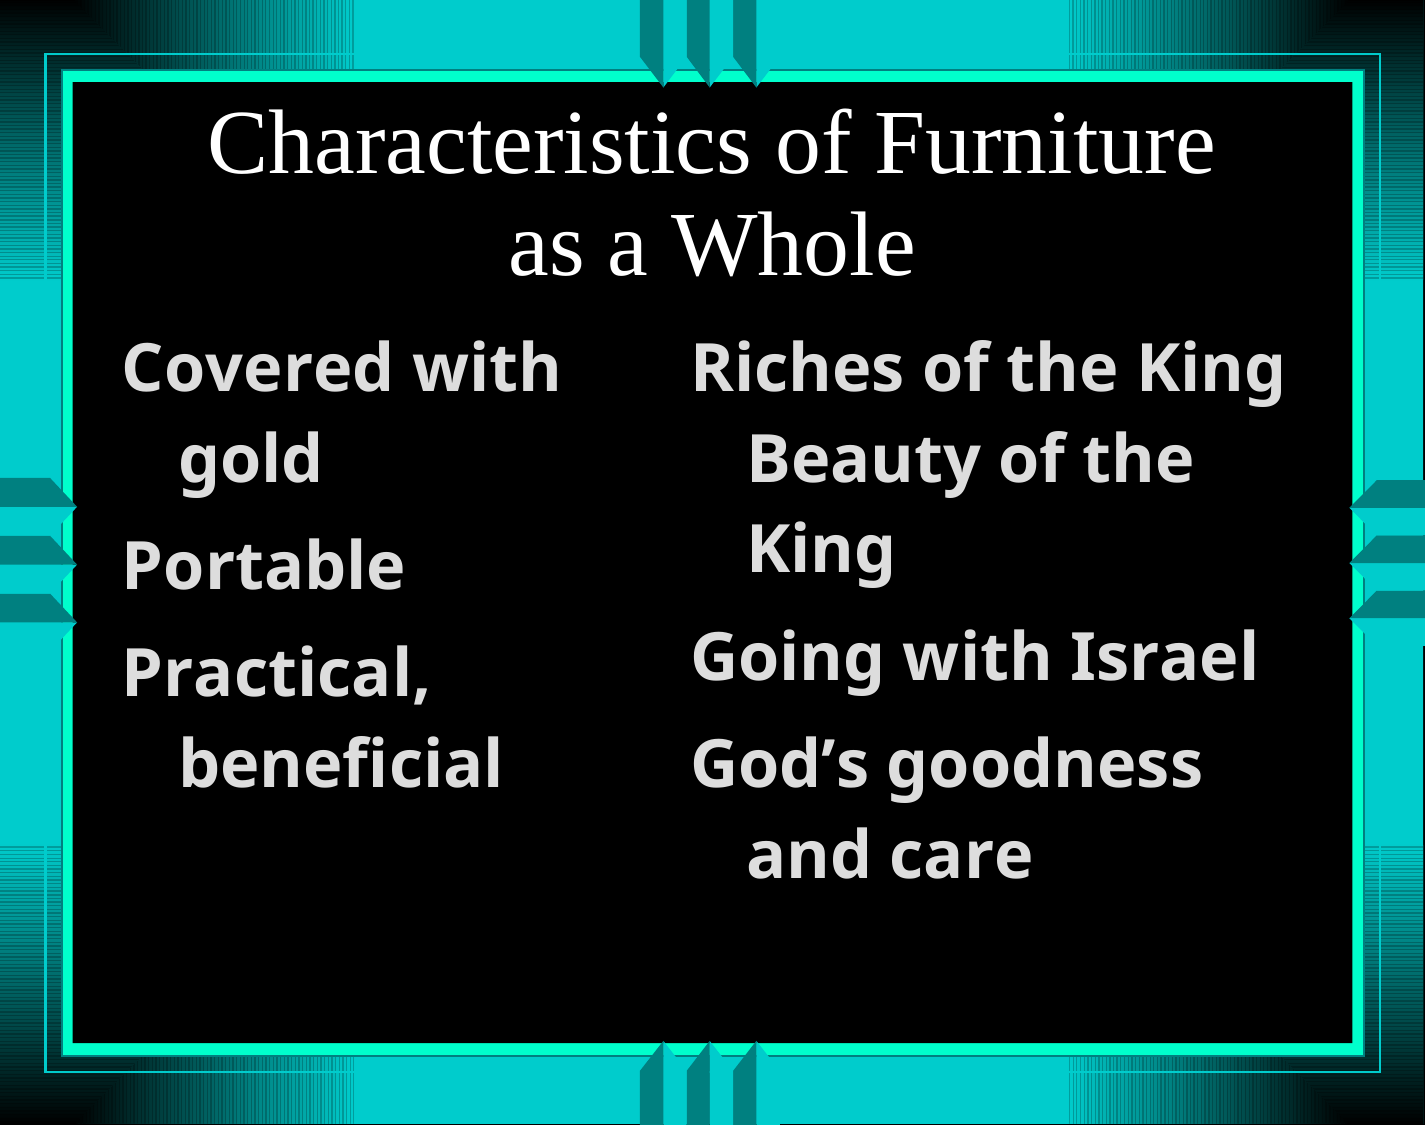

# Characteristics of Furniture as a Whole
Covered with gold
Portable
Practical, beneficial
Riches of the King
Beauty of the King
Going with Israel
God’s goodness and care